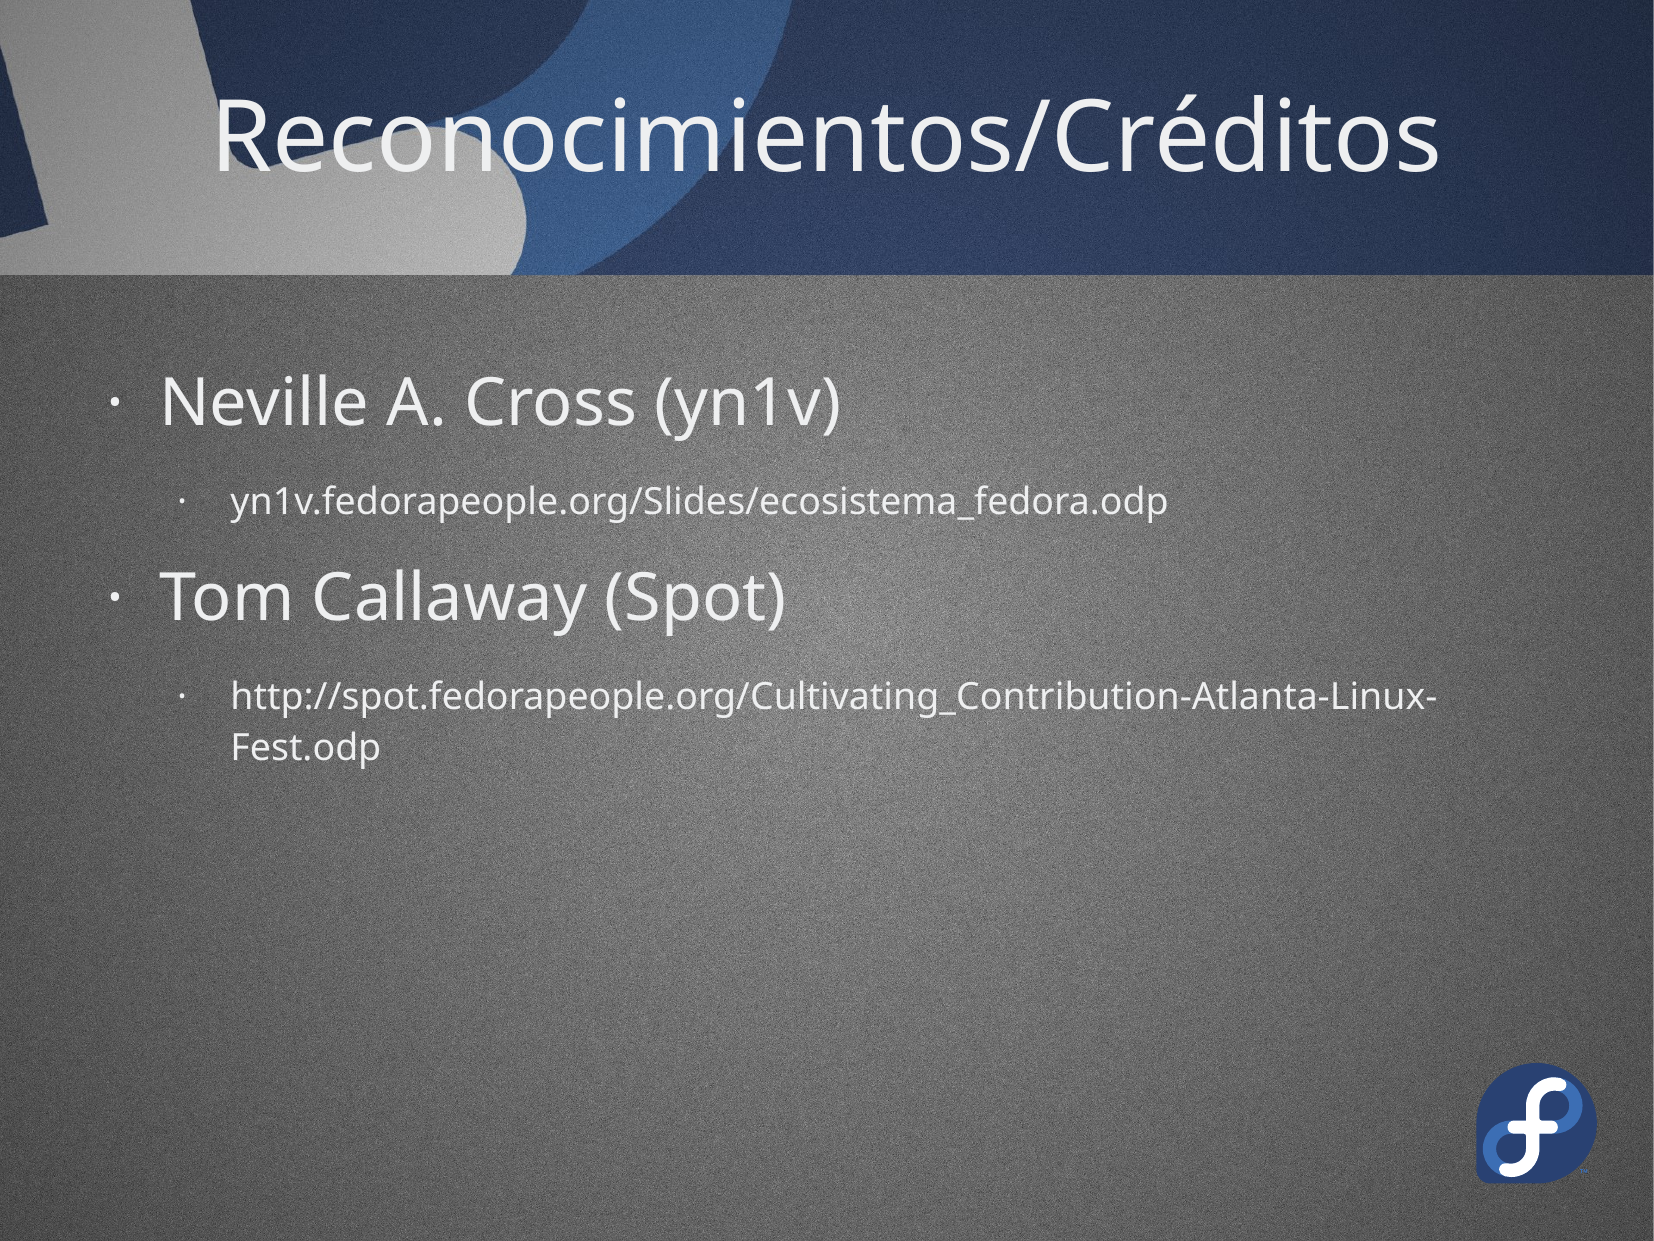

# Reconocimientos/Créditos
Neville A. Cross (yn1v)
yn1v.fedorapeople.org/Slides/ecosistema_fedora.odp
Tom Callaway (Spot)
http://spot.fedorapeople.org/Cultivating_Contribution-Atlanta-Linux-Fest.odp